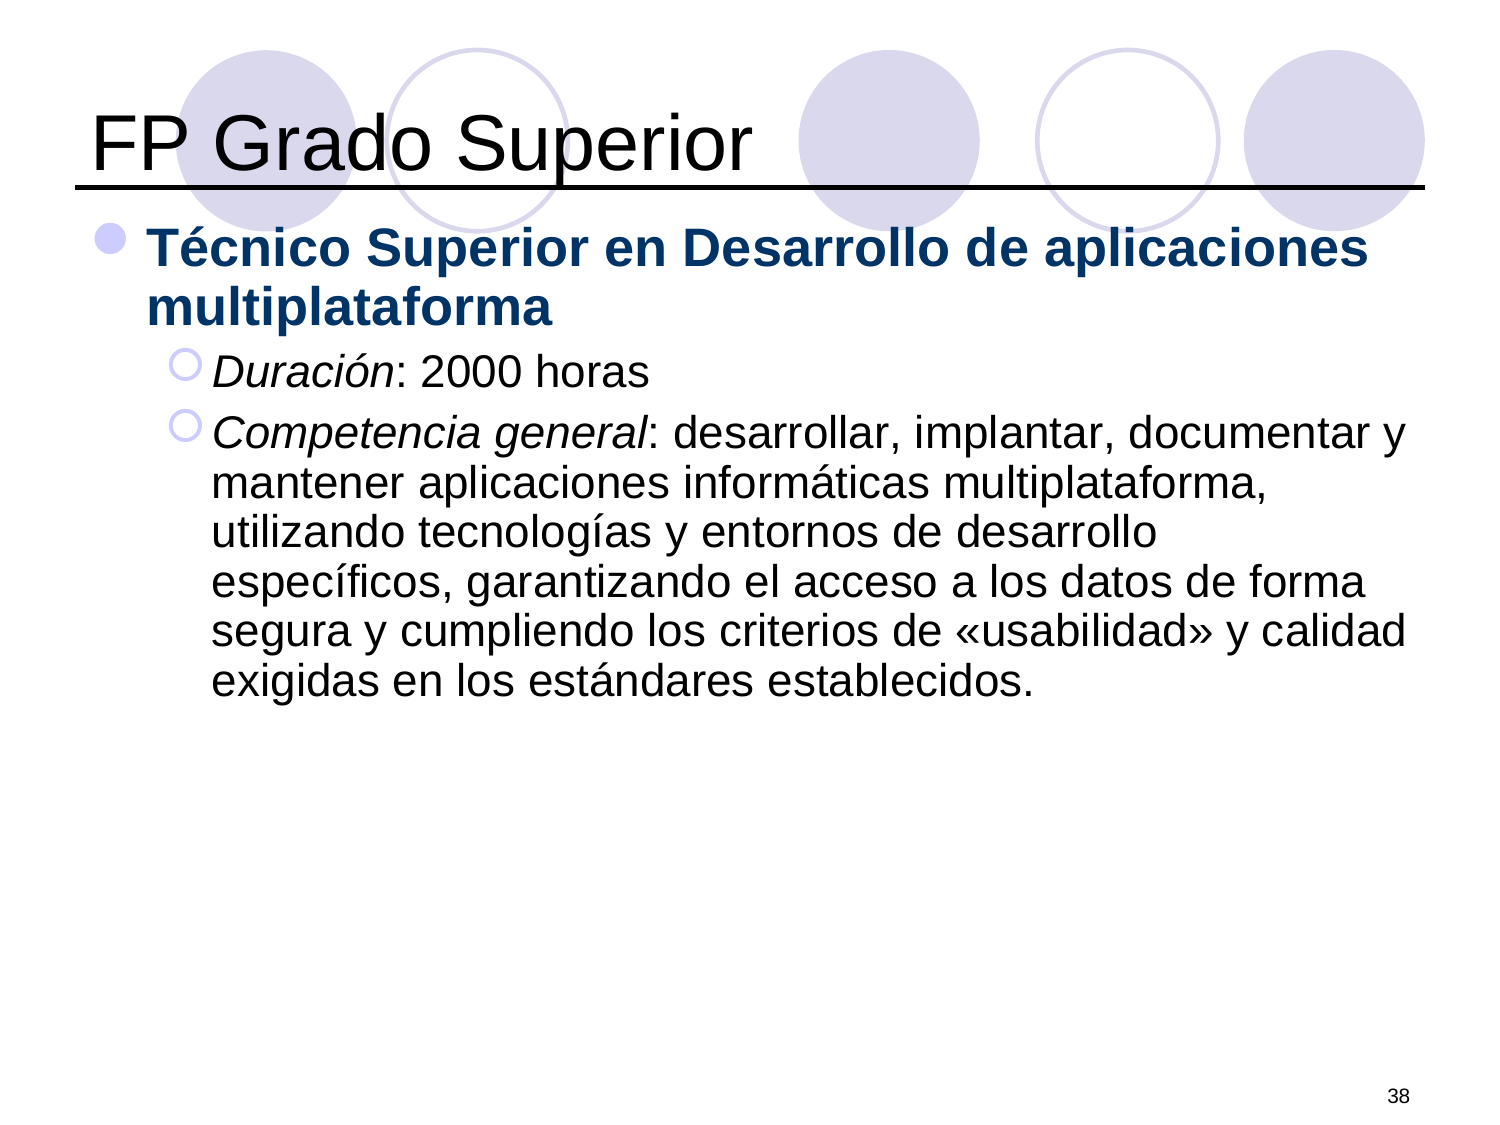

# FP Grado Superior
Técnico Superior en Desarrollo de aplicaciones multiplataforma
Duración: 2000 horas
Competencia general: desarrollar, implantar, documentar y mantener aplicaciones informáticas multiplataforma, utilizando tecnologías y entornos de desarrollo específicos, garantizando el acceso a los datos de forma segura y cumpliendo los criterios de «usabilidad» y calidad exigidas en los estándares establecidos.